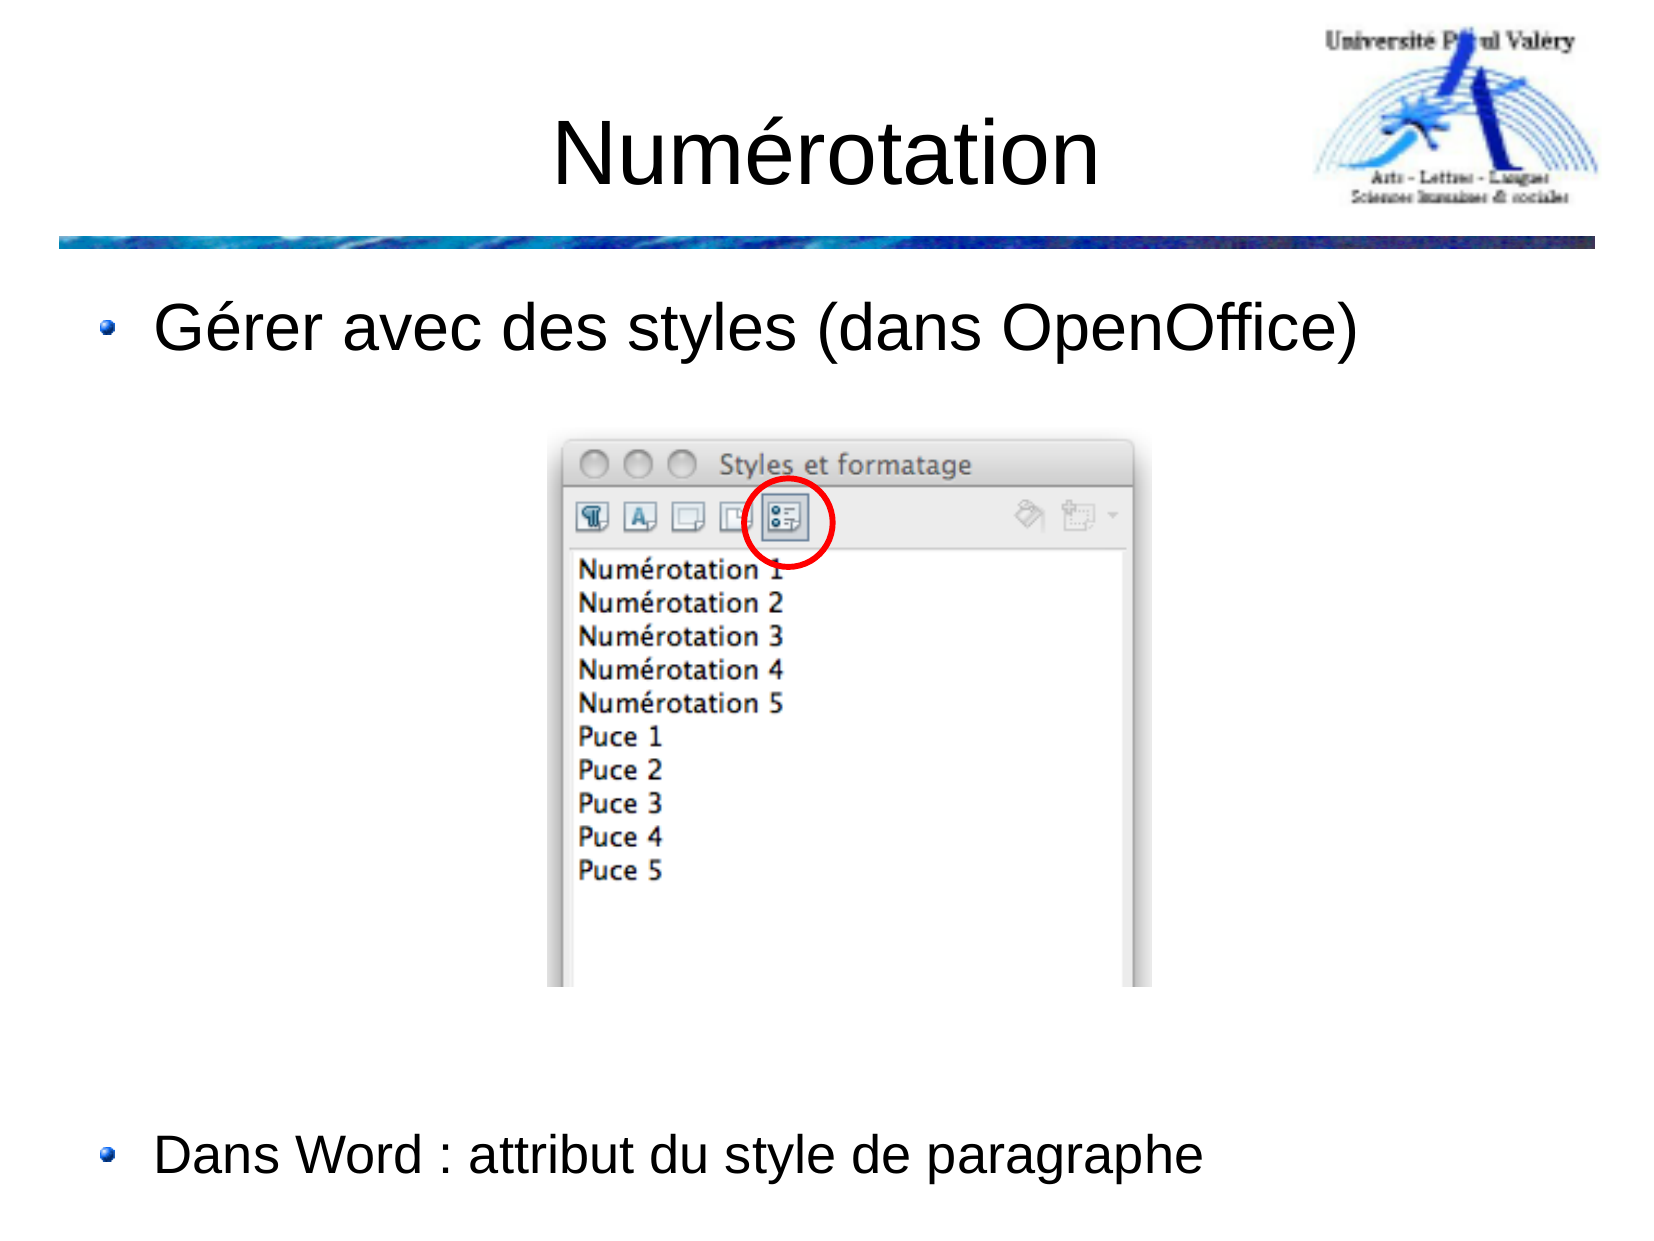

# Numérotation
Gérer avec des styles (dans OpenOffice)
Dans Word : attribut du style de paragraphe